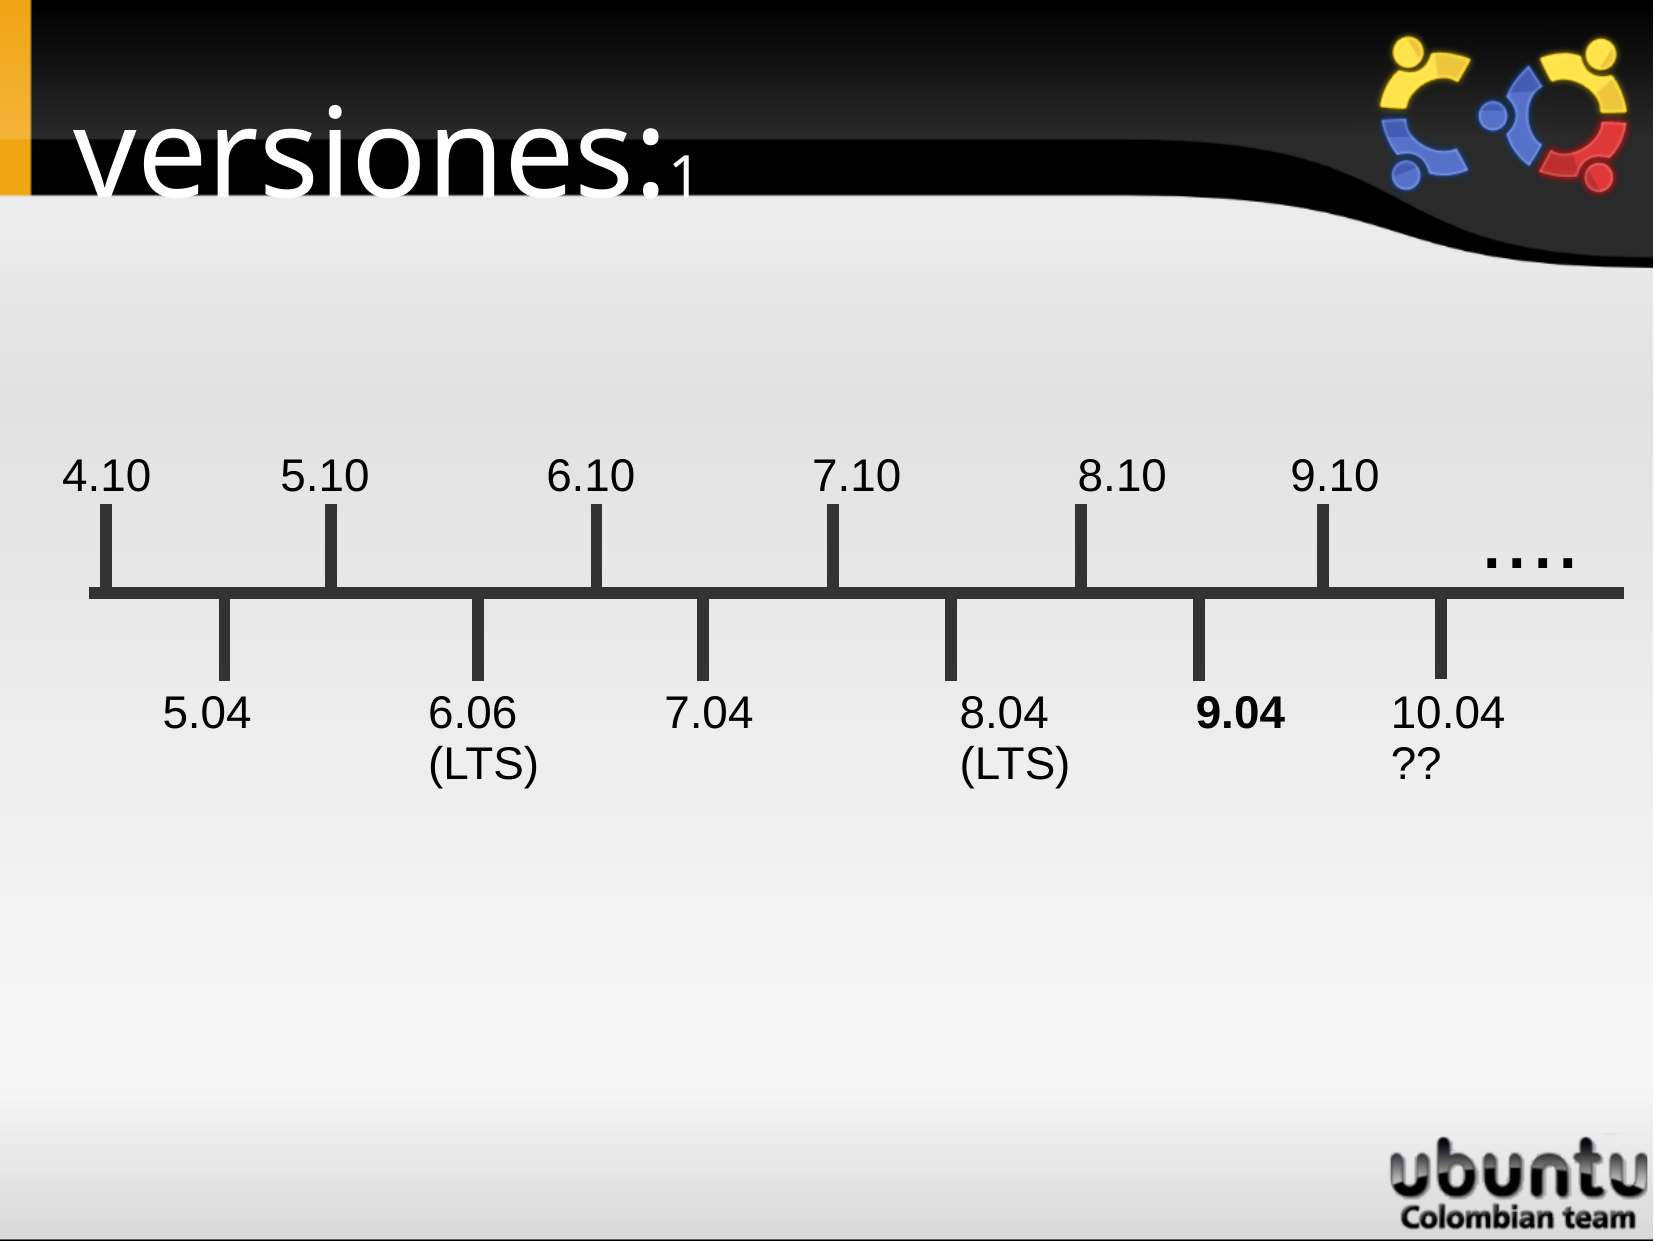

versiones:1
4.10
5.10
6.10
7.10
8.10
9.10
....
5.04
6.06 (LTS)
7.04
8.04
(LTS)
9.04
10.04 ??